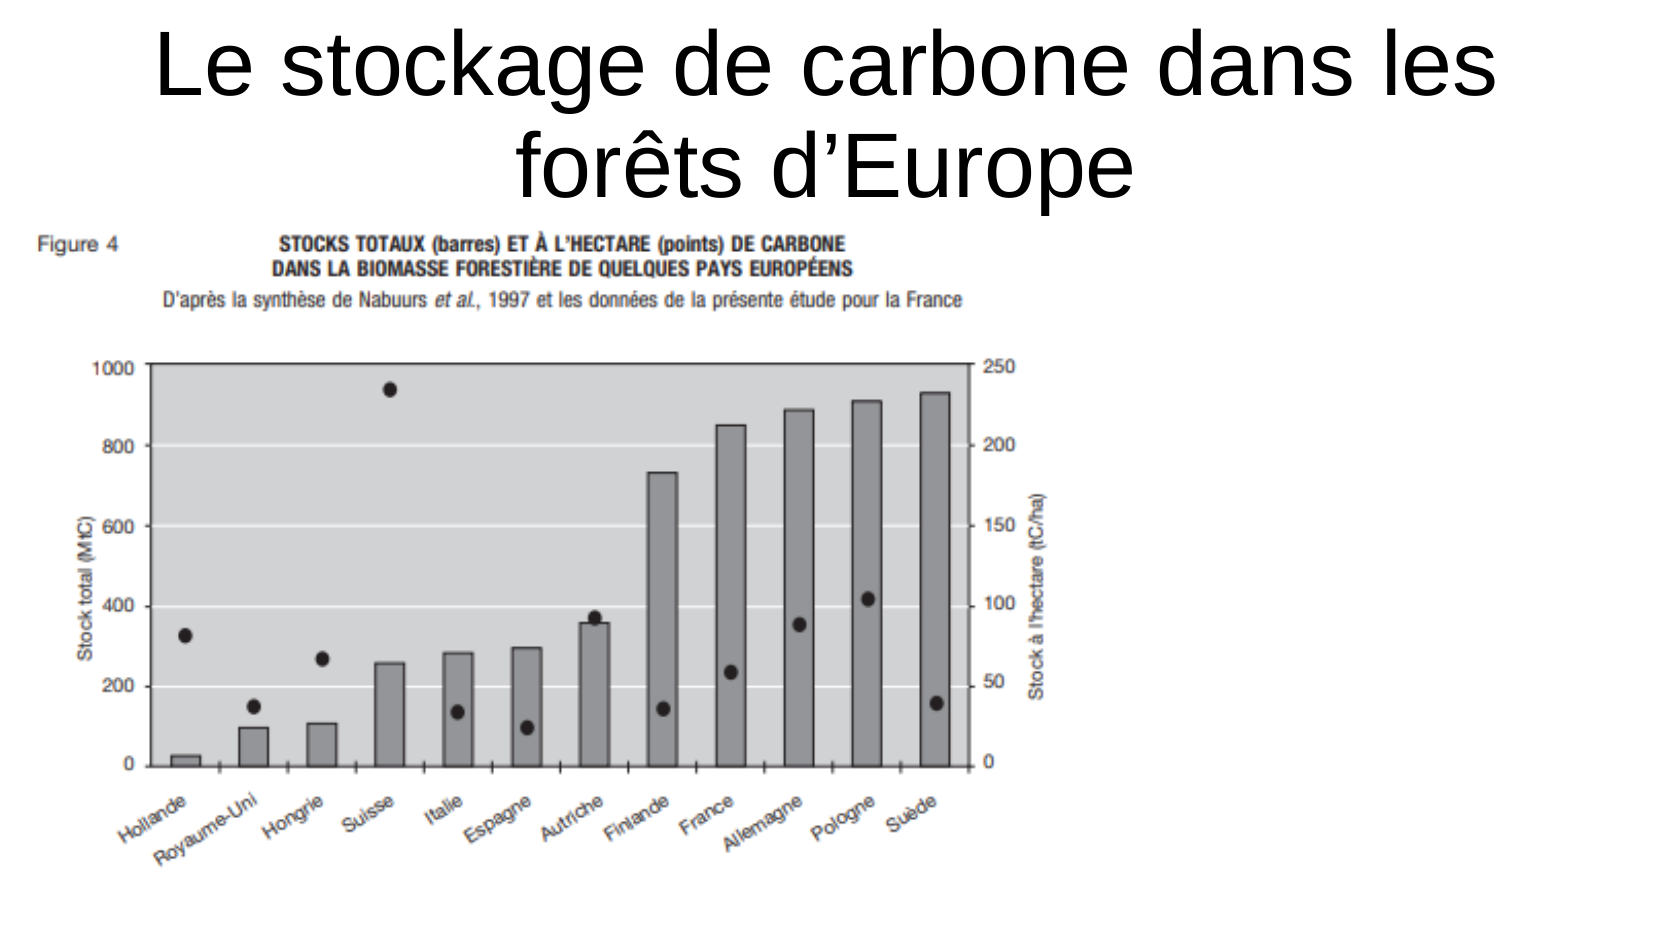

# Le stockage de carbone dans les forêts d’Europe